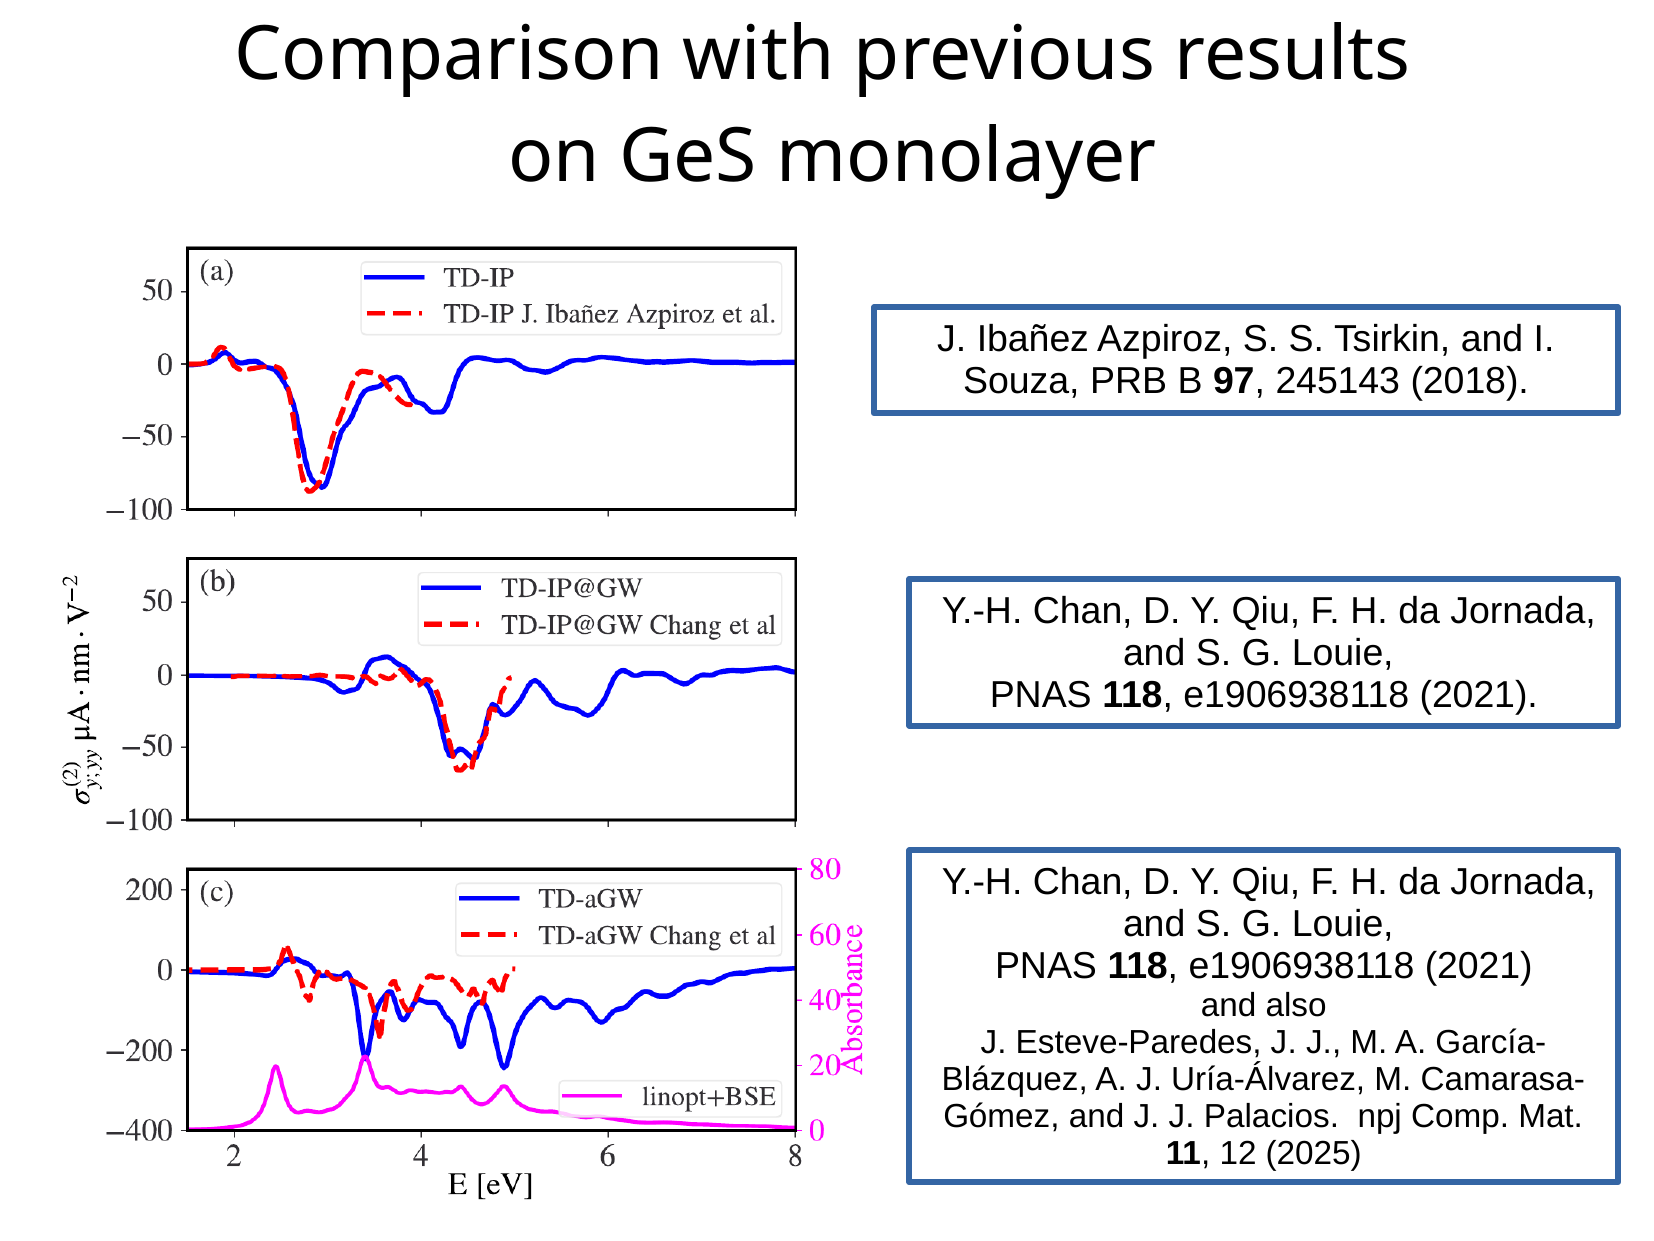

# Comparison with previous results on GeS monolayer
J. Ibañez Azpiroz, S. S. Tsirkin, and I. Souza, PRB B 97, 245143 (2018).
 Y.-H. Chan, D. Y. Qiu, F. H. da Jornada, and S. G. Louie,
PNAS 118, e1906938118 (2021).
 Y.-H. Chan, D. Y. Qiu, F. H. da Jornada, and S. G. Louie,
PNAS 118, e1906938118 (2021)
and also
J. Esteve-Paredes, J. J., M. A. García-Blázquez, A. J. Uría-Álvarez, M. Camarasa-Gómez, and J. J. Palacios. npj Comp. Mat. 11, 12 (2025)